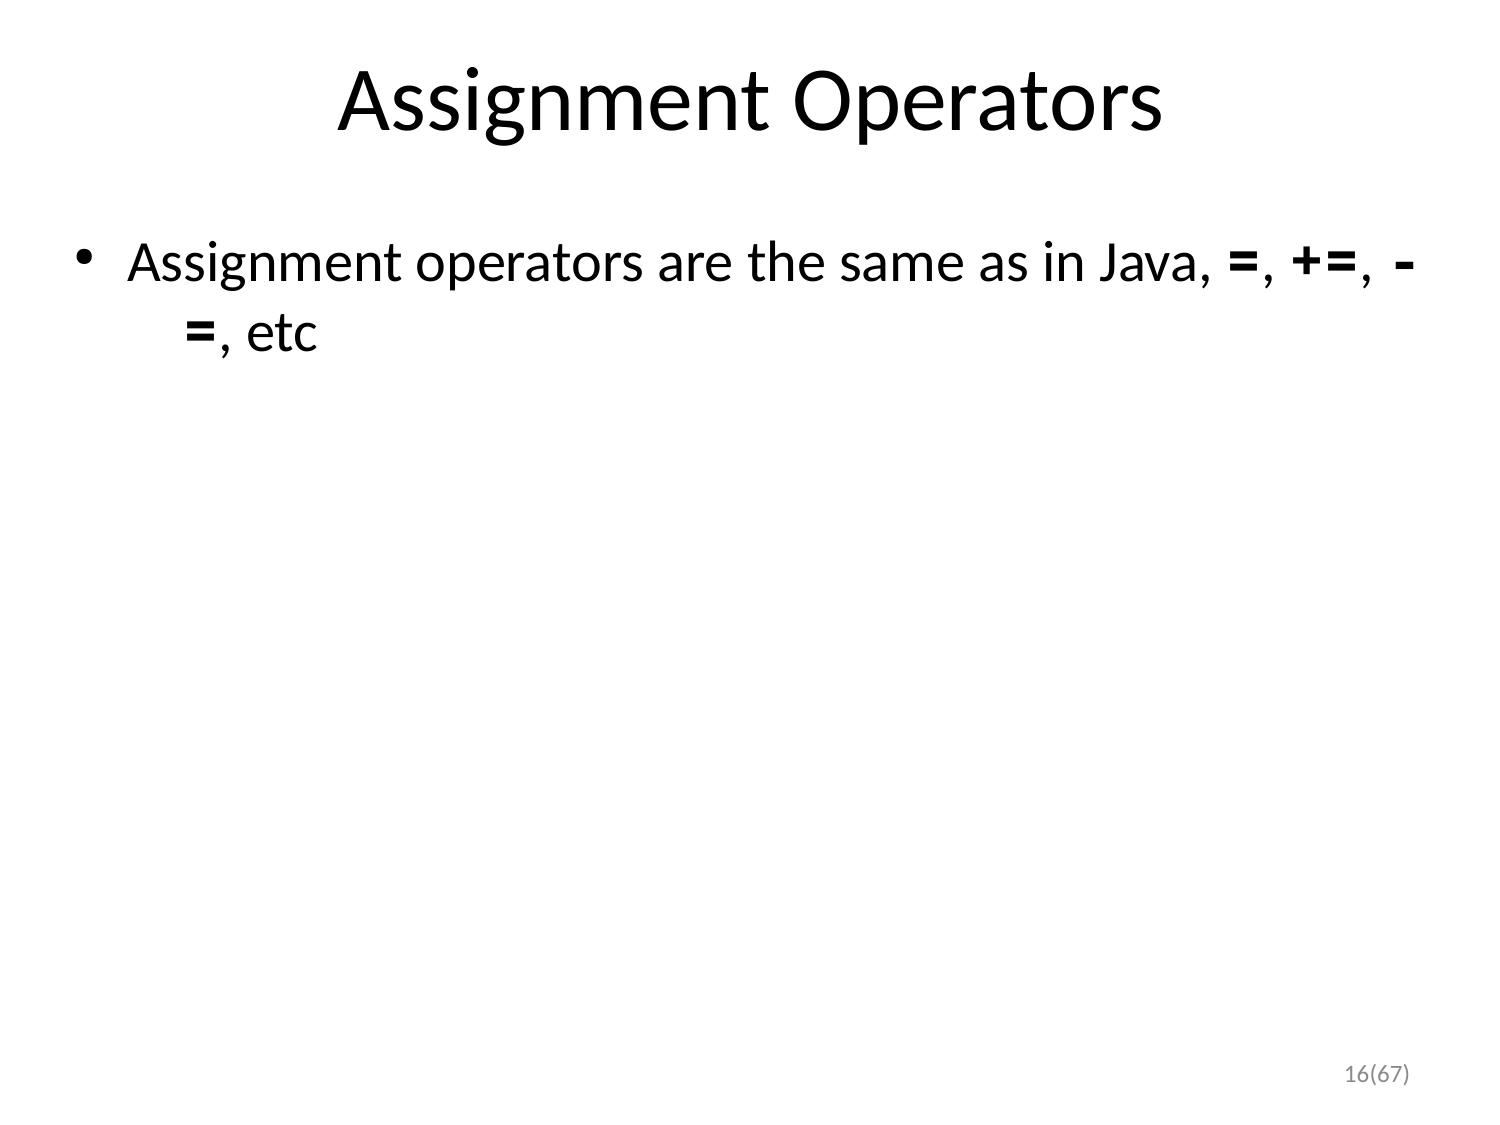

# Assignment Operators
Assignment operators are the same as in Java, =, +=, -=, etc
16